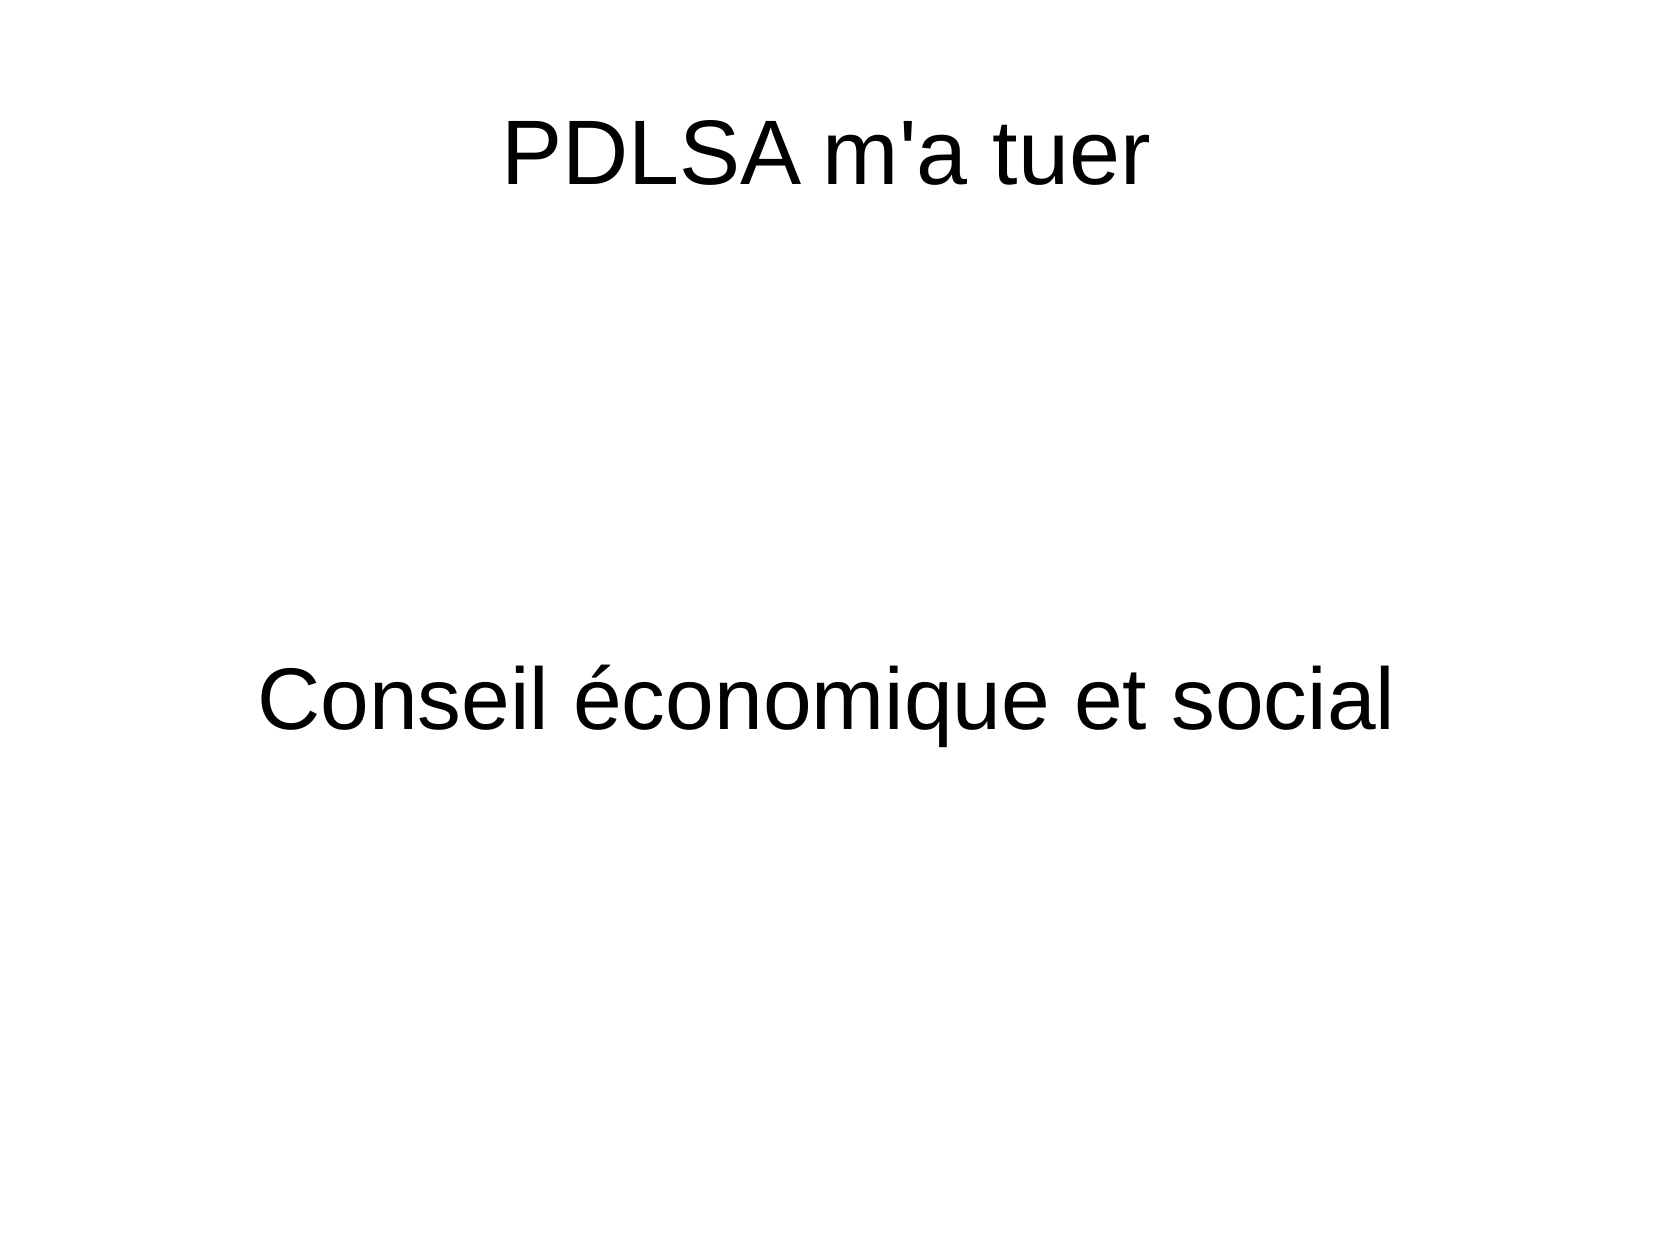

# PDLSA m'a tuer
Conseil économique et social